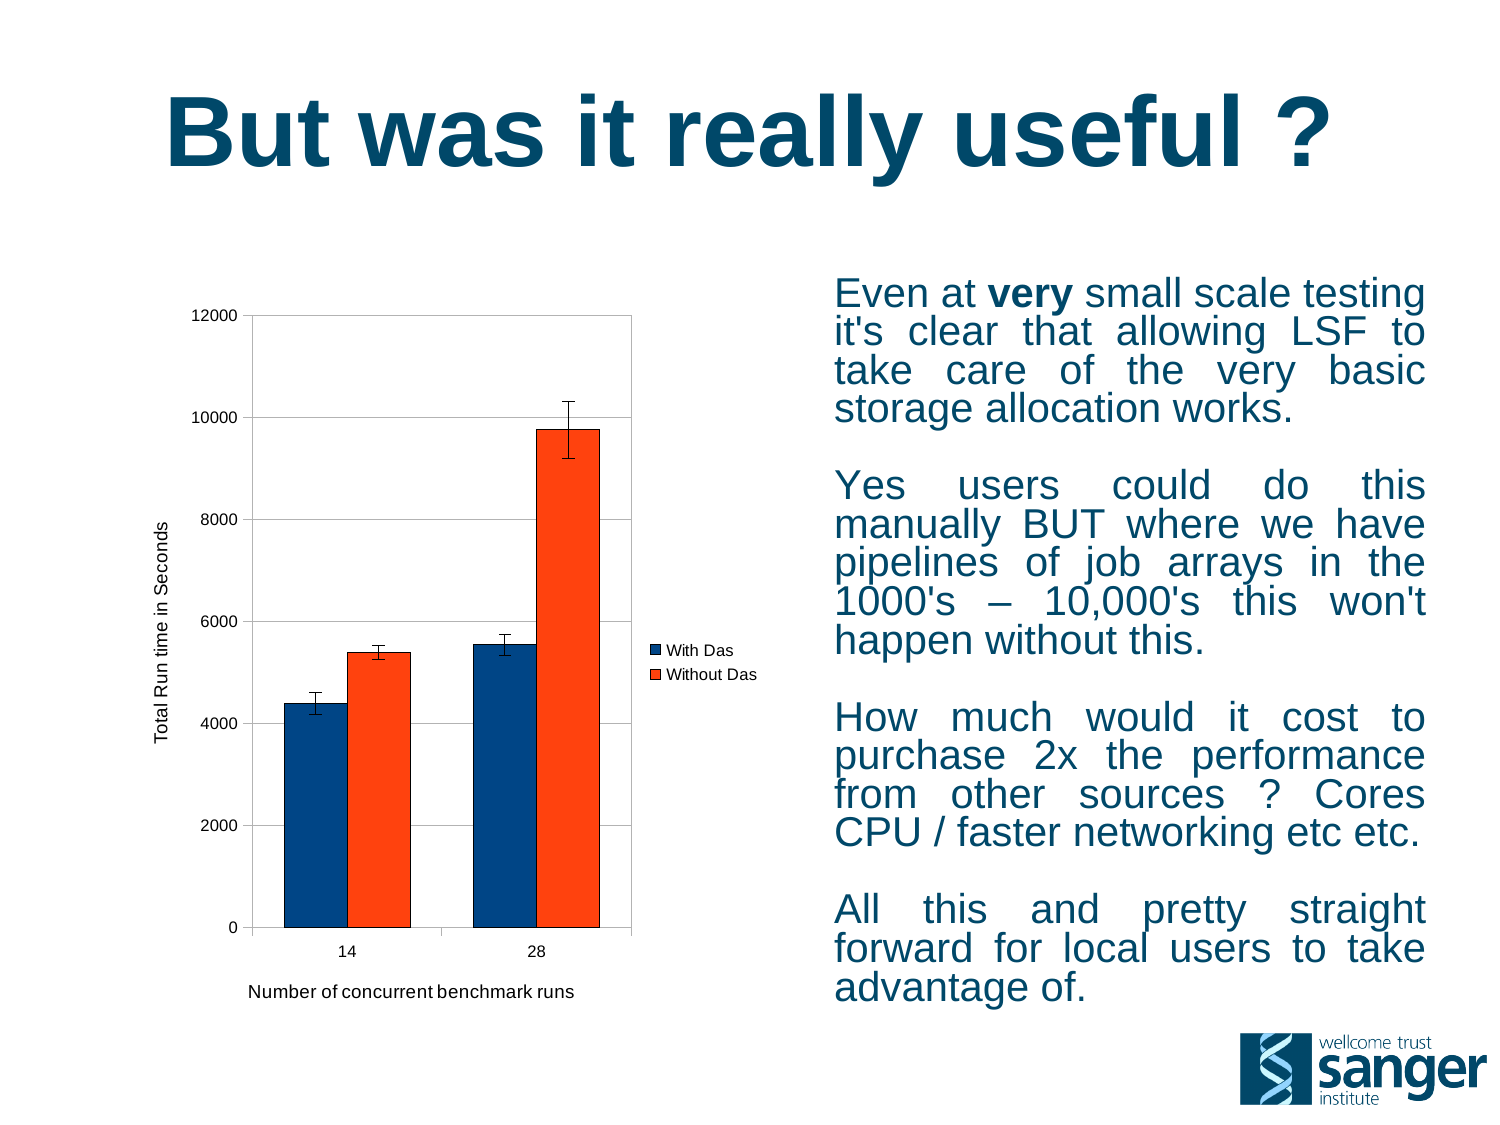

# But was it really useful ?
Even at very small scale testing it's clear that allowing LSF to take care of the very basic storage allocation works.
Yes users could do this manually BUT where we have pipelines of job arrays in the 1000's – 10,000's this won't happen without this.
How much would it cost to purchase 2x the performance from other sources ? Cores CPU / faster networking etc etc.
All this and pretty straight forward for local users to take advantage of.
### Chart
| Category | With Das | Without Das |
|---|---|---|
| 14 | 4384.42857142857 | 5380.78571428571 |
| 28 | 5539.82142857143 | 9749.07142857143 |